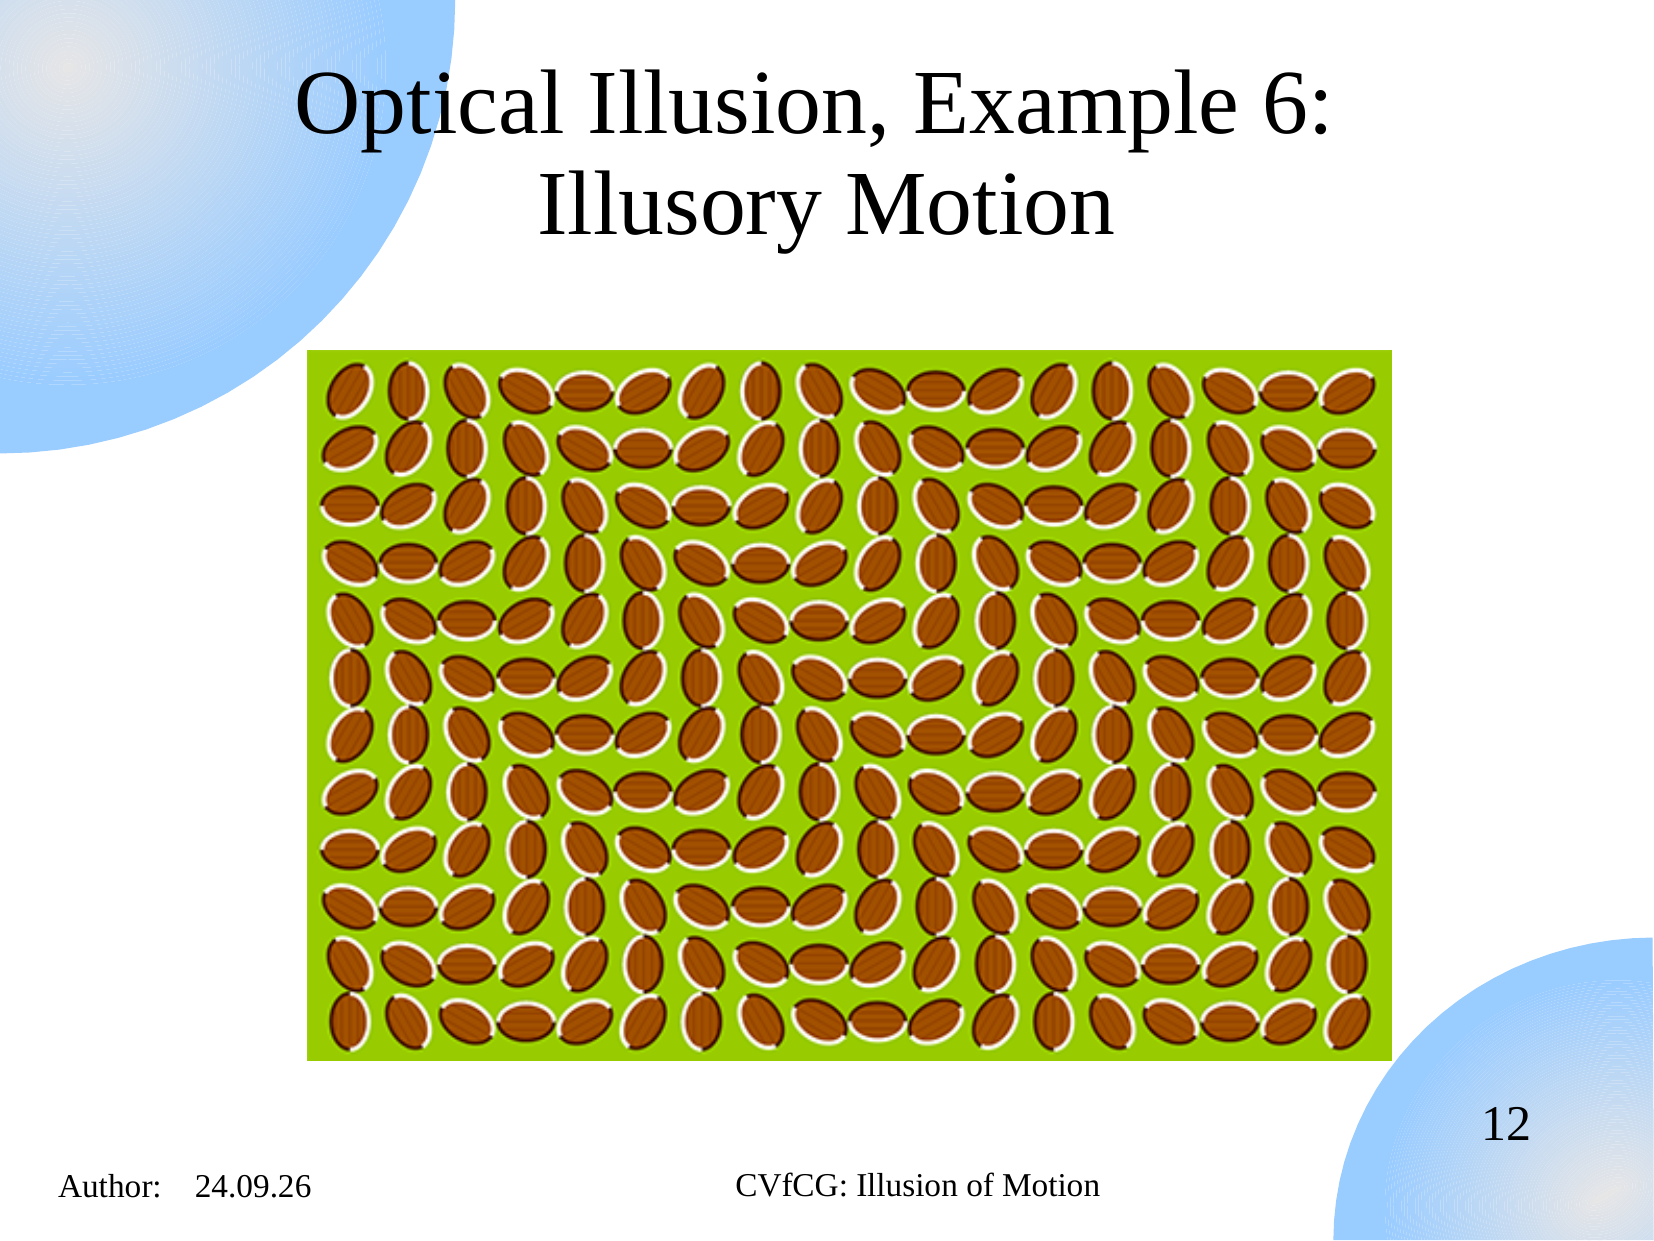

# Optical Illusion, Example 6: Illusory Motion
CVfCG: Illusion of Motion